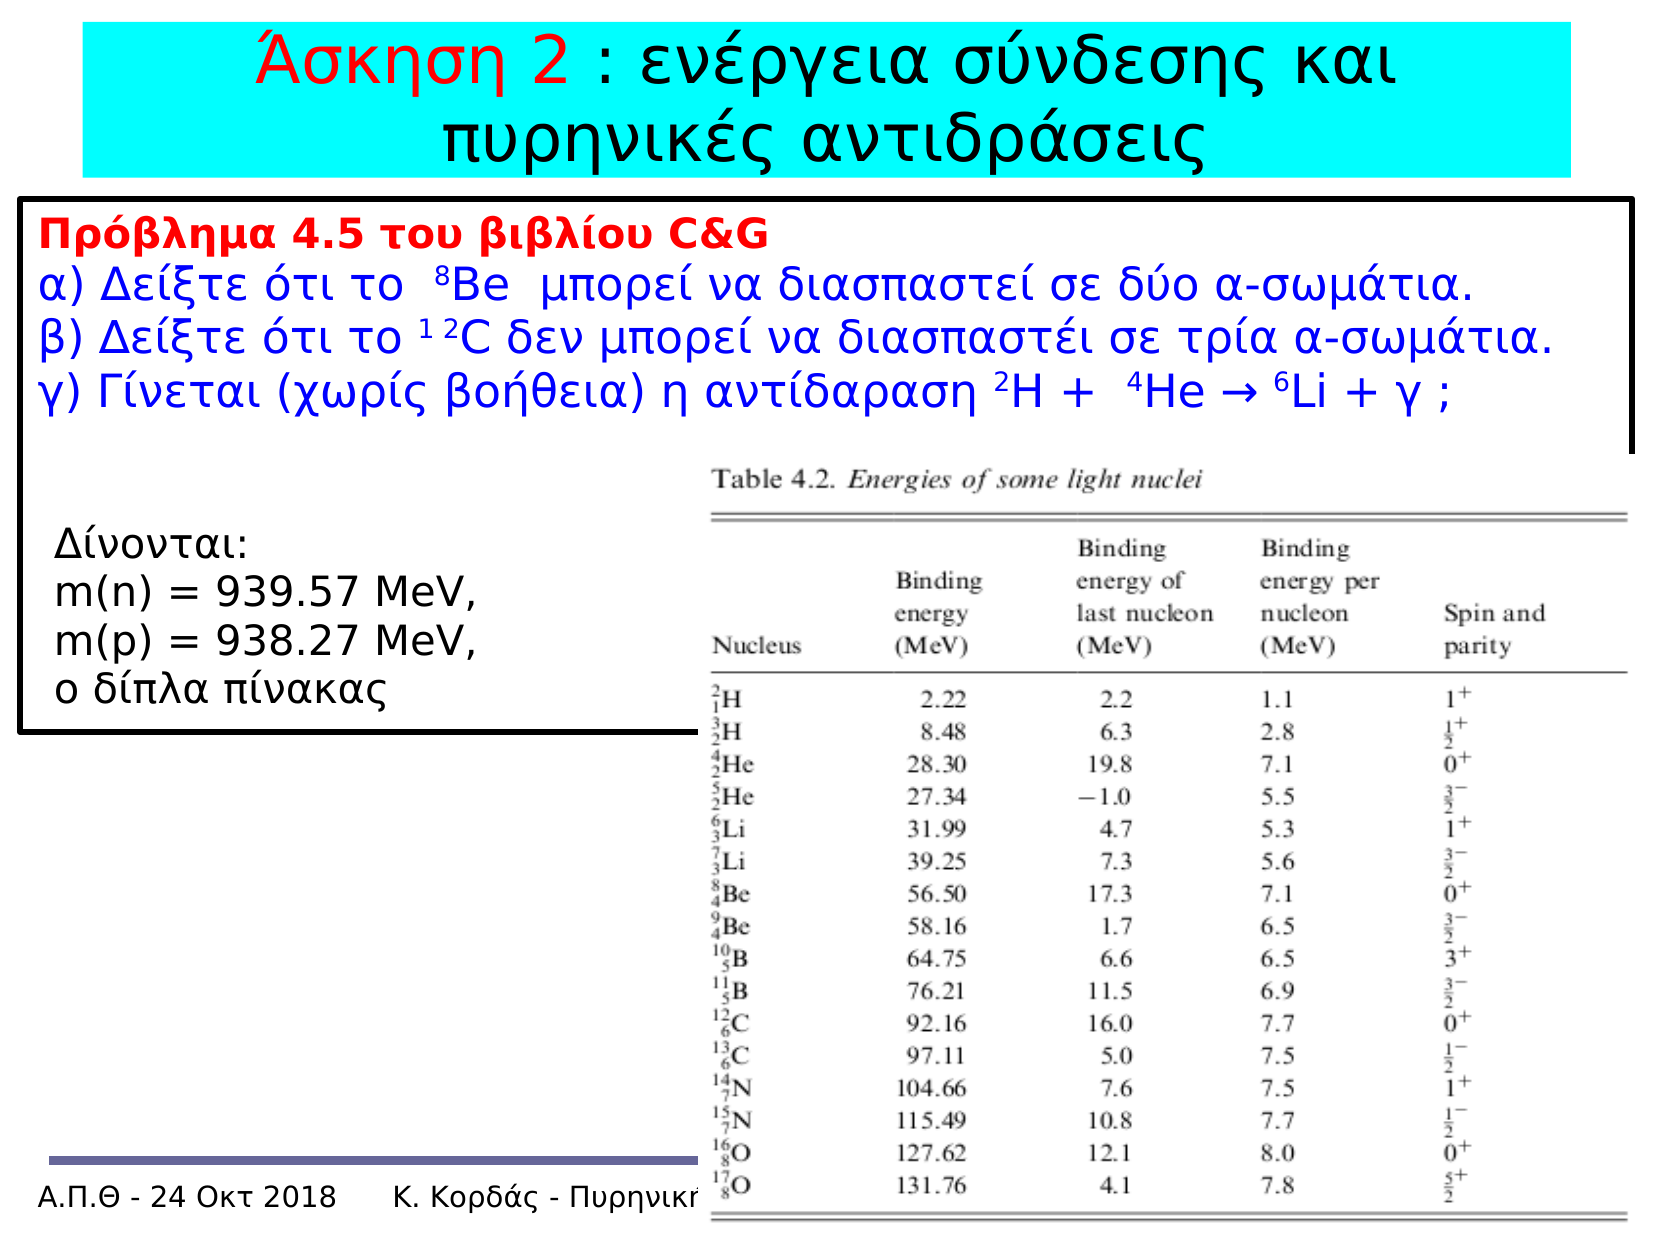

# Άσκηση 2 : ενέργεια σύνδεσης και πυρηνικές αντιδράσεις
Πρόβλημα 4.5 του βιβλίου C&G
α) Δείξτε ότι το 8Be μπορεί να διασπαστεί σε δύο α-σωμάτια.
β) ∆είξτε ότι το 1 2C δεν μπορεί να διασπαστέι σε τρία α-σωμάτια.
γ) Γίνεται (χωρίς βοήθεια) η αντίδαραση 2Η + 4Ηe → 6Li + γ ;
Δίνονται:
m(n) = 939.57 MeV,
m(p) = 938.27 MeV,
ο δίπλα πίνακας
Α.Π.Θ - 24 Oκτ 2018
Κ. Κορδάς - Πυρηνική & Στοιχειώδη 5ου - Μάθημα 8: Mάζα, σύνδεση, Q-value
12